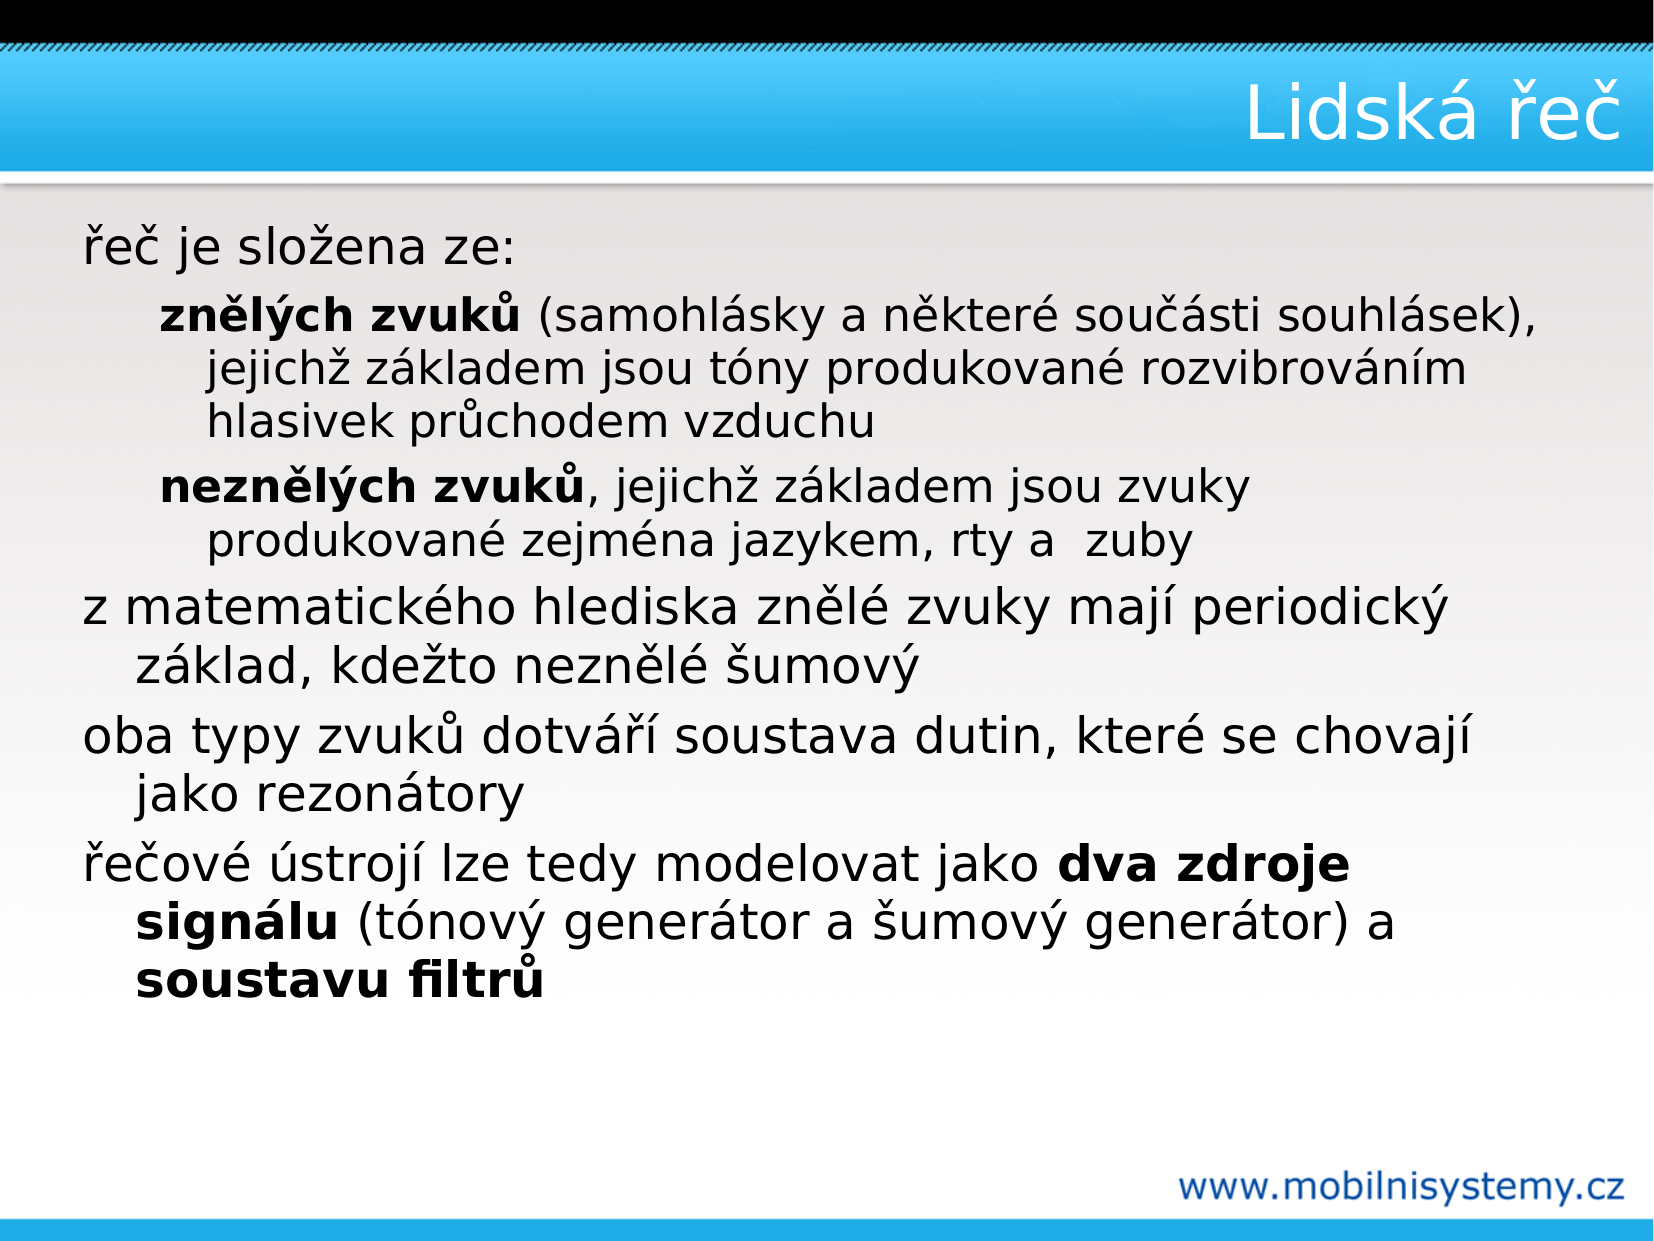

# Lidská řeč
řeč je složena ze:
znělých zvuků (samohlásky a některé součásti souhlásek), jejichž základem jsou tóny produkované rozvibrováním hlasivek průchodem vzduchu
neznělých zvuků, jejichž základem jsou zvuky produkované zejména jazykem, rty a zuby
z matematického hlediska znělé zvuky mají periodický základ, kdežto neznělé šumový
oba typy zvuků dotváří soustava dutin, které se chovají jako rezonátory
řečové ústrojí lze tedy modelovat jako dva zdroje signálu (tónový generátor a šumový generátor) a soustavu filtrů